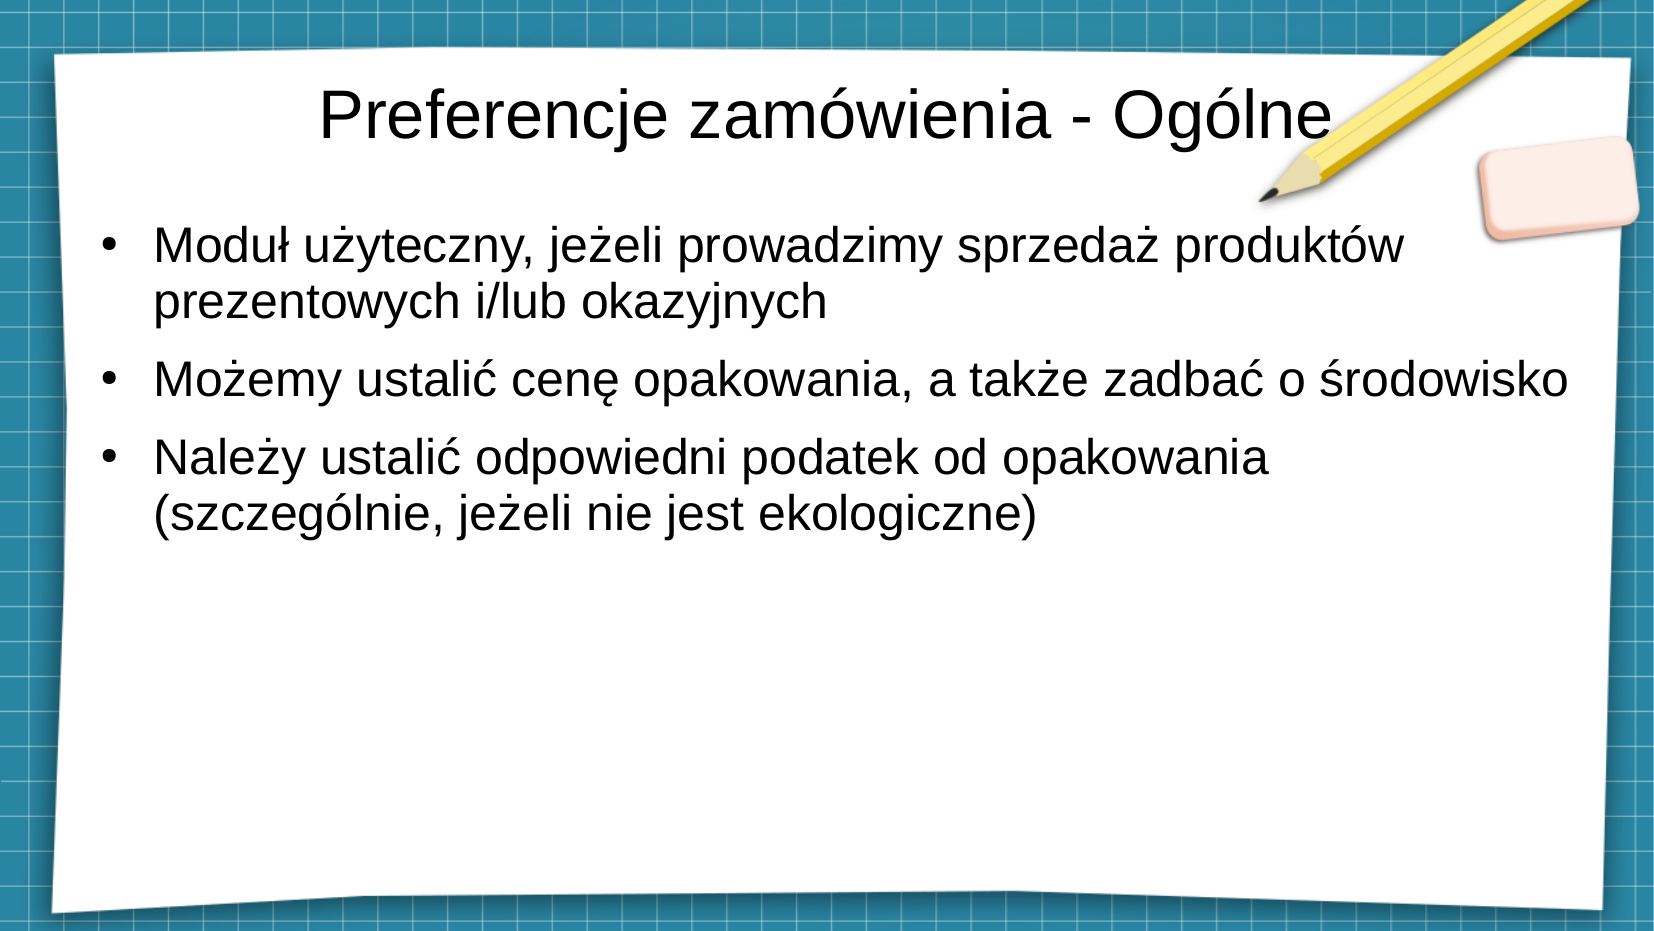

# Preferencje zamówienia - Ogólne
Moduł użyteczny, jeżeli prowadzimy sprzedaż produktów prezentowych i/lub okazyjnych
Możemy ustalić cenę opakowania, a także zadbać o środowisko
Należy ustalić odpowiedni podatek od opakowania (szczególnie, jeżeli nie jest ekologiczne)